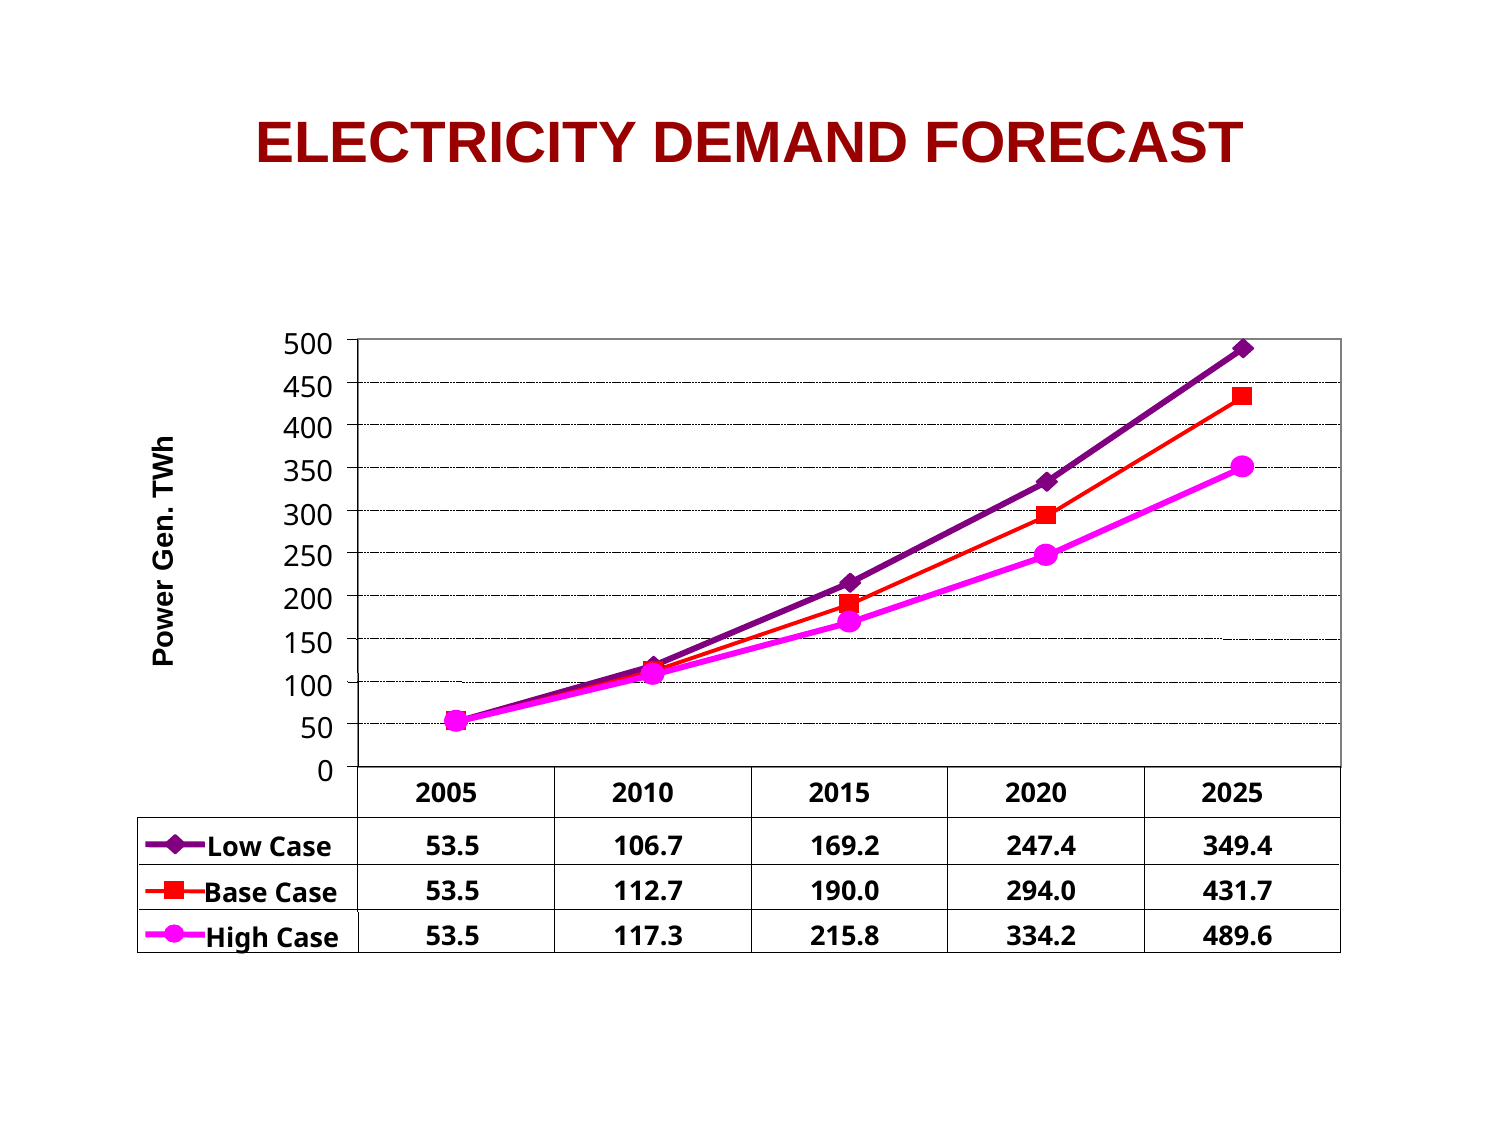

# ELECTRICITY DEMAND FORECAST
500
450
400
350
300
Power Gen. TWh
250
200
150
100
50
0
2005
2010
2015
2020
2025
53.5
106.7
169.2
247.4
349.4
Low Case
53.5
112.7
190.0
294.0
431.7
Base Case
53.5
117.3
215.8
334.2
489.6
High Case